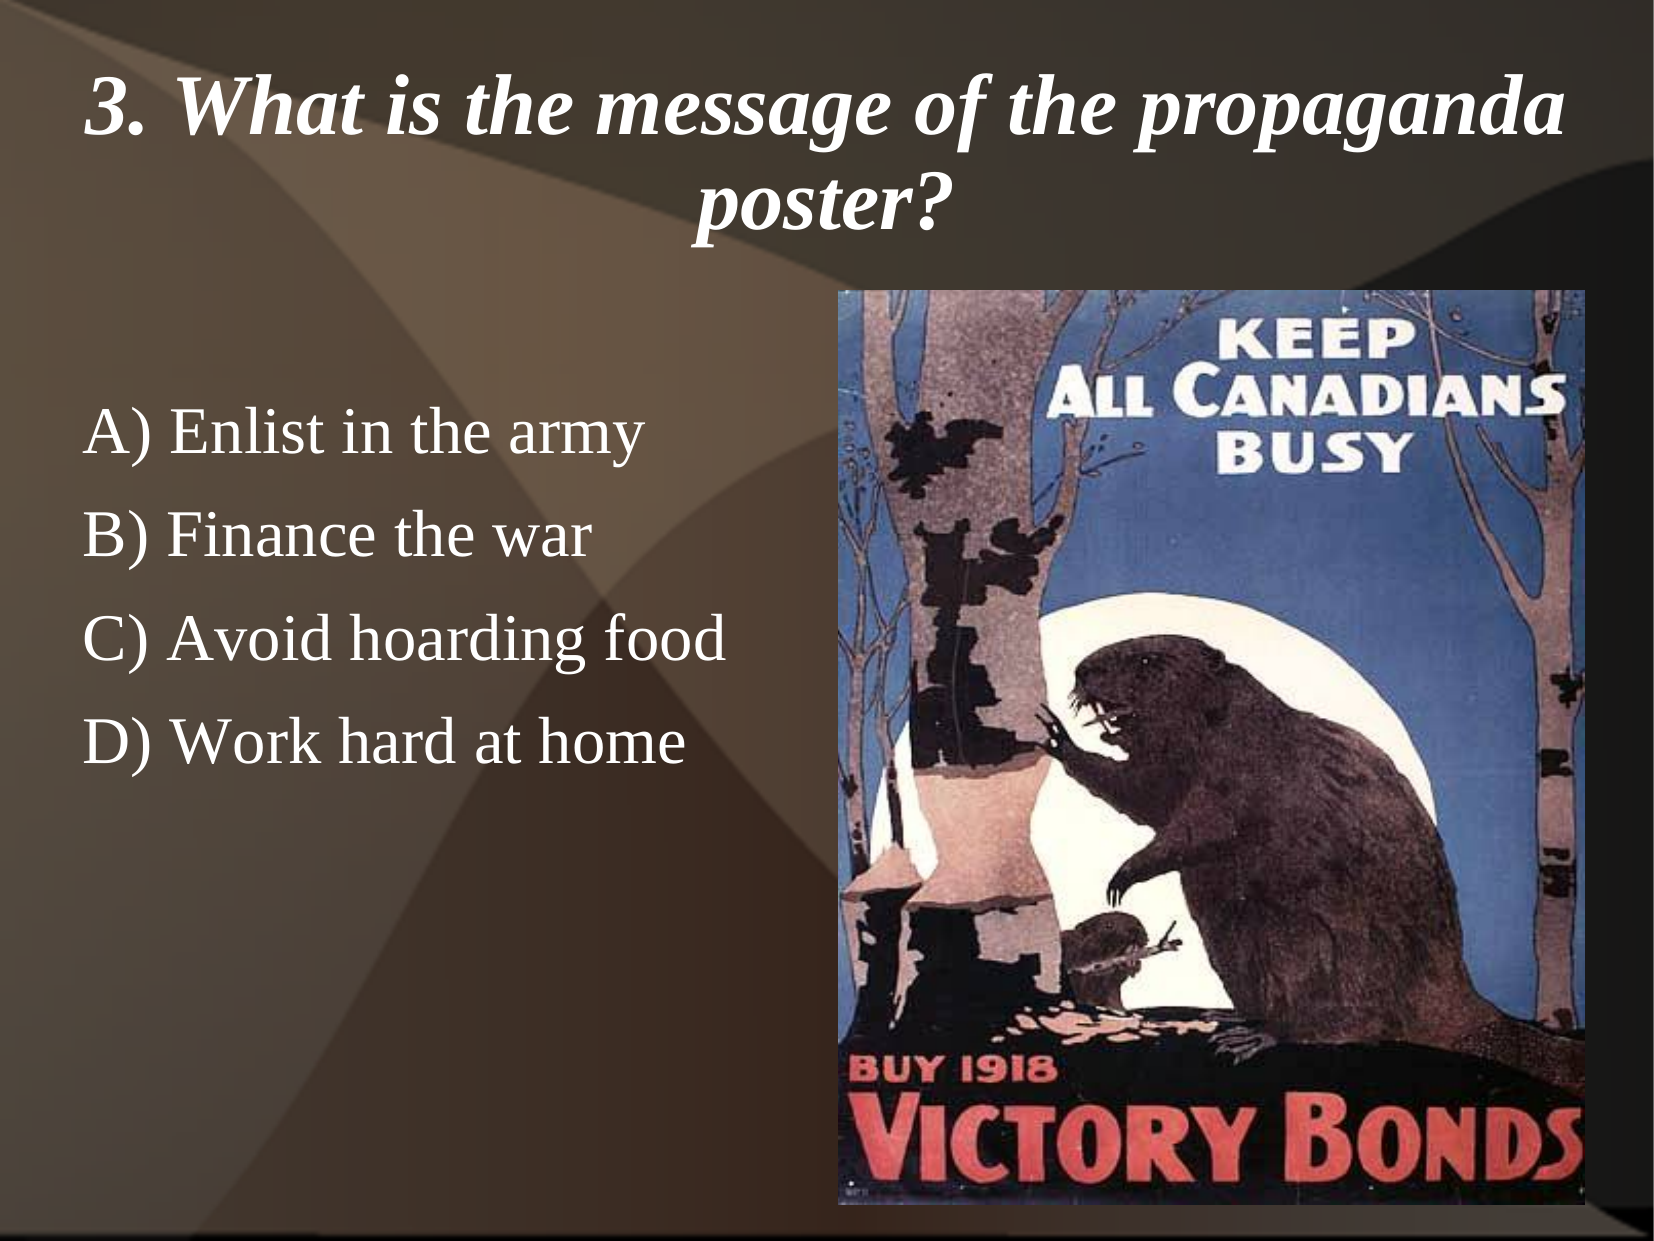

# 3. What is the message of the propaganda poster?
A) Enlist in the army
B) Finance the war
C) Avoid hoarding food
D) Work hard at home